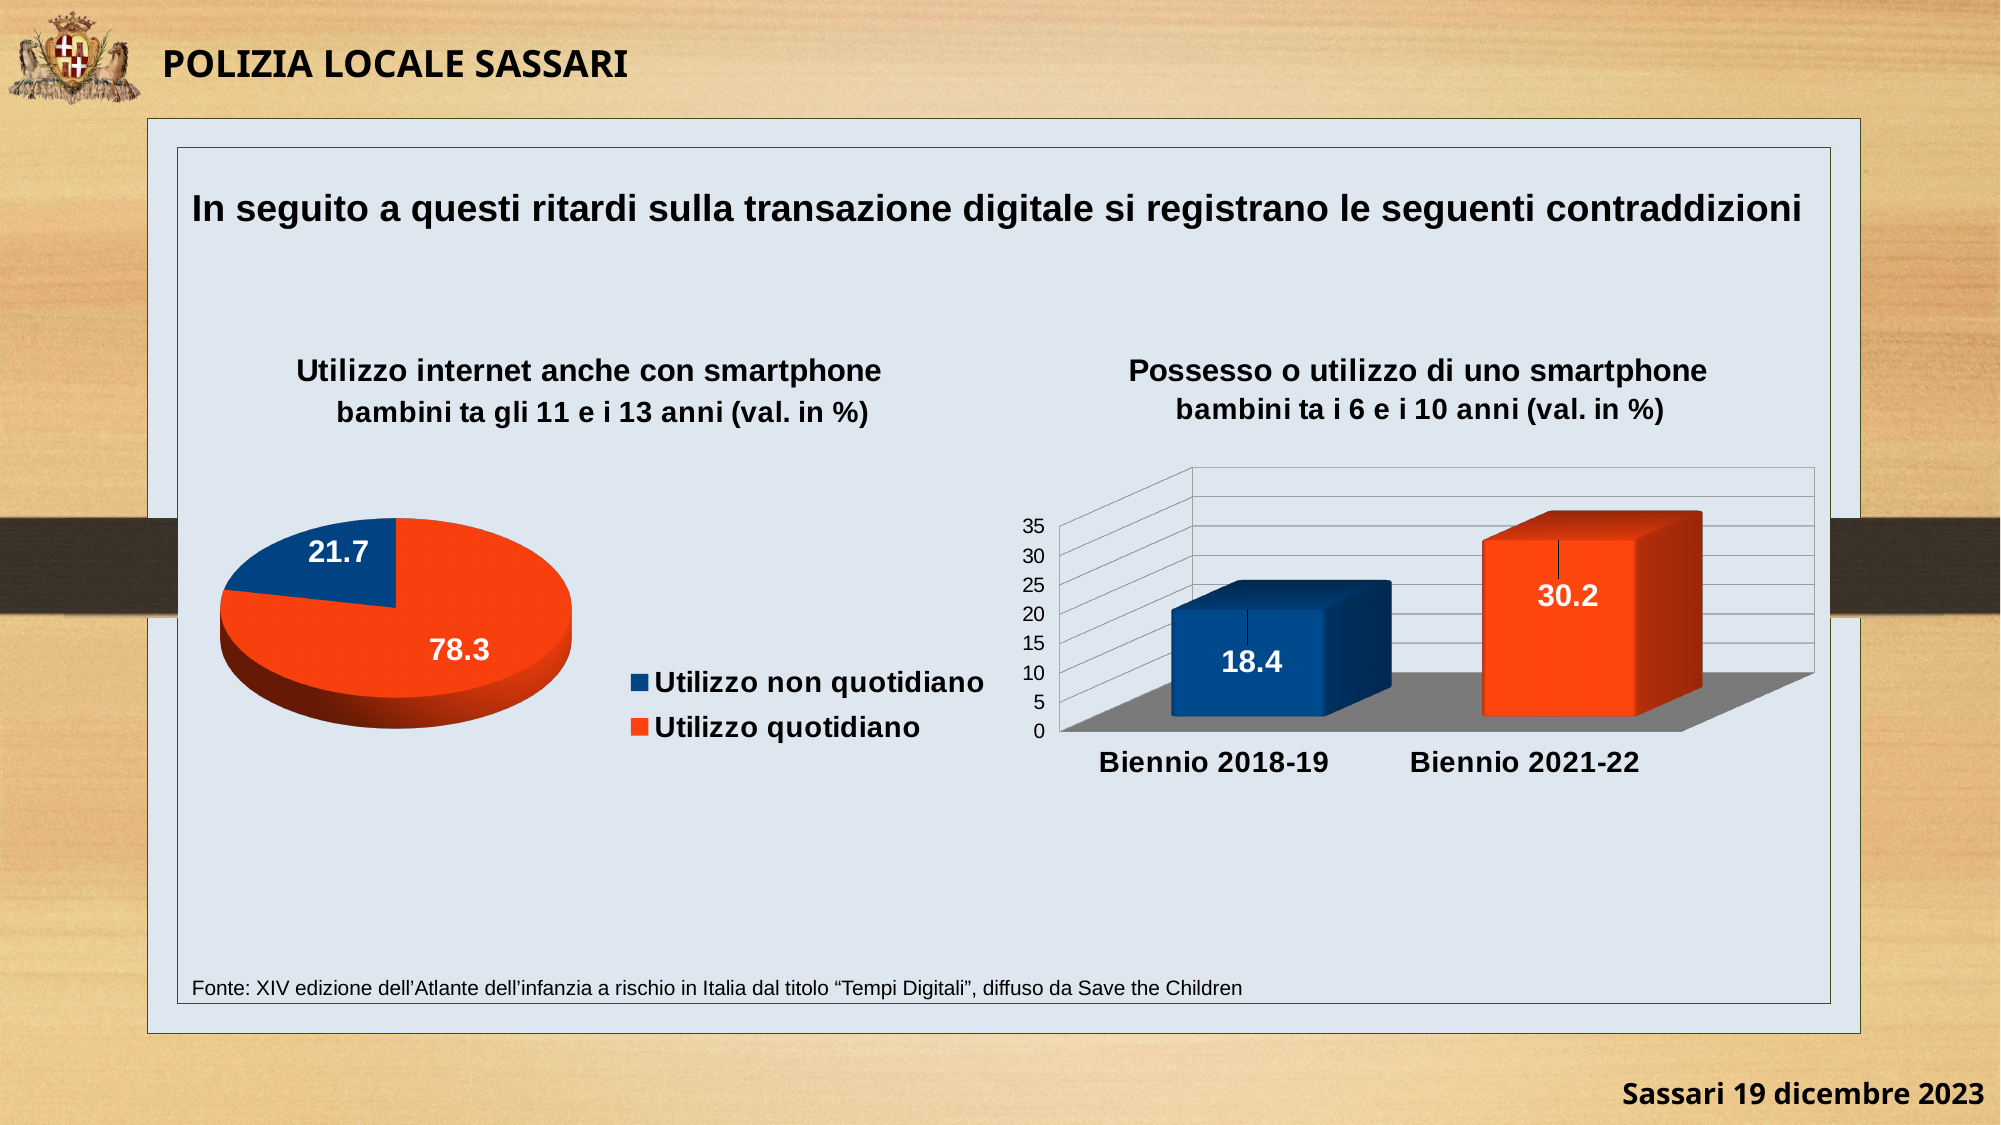

POLIZIA LOCALE SASSARI
In seguito a questi ritardi sulla transazione digitale si registrano le seguenti contraddizioni
[unsupported chart]
[unsupported chart]
Fonte: XIV edizione dell’Atlante dell’infanzia a rischio in Italia dal titolo “Tempi Digitali”, diffuso da Save the Children
Sassari 19 dicembre 2023